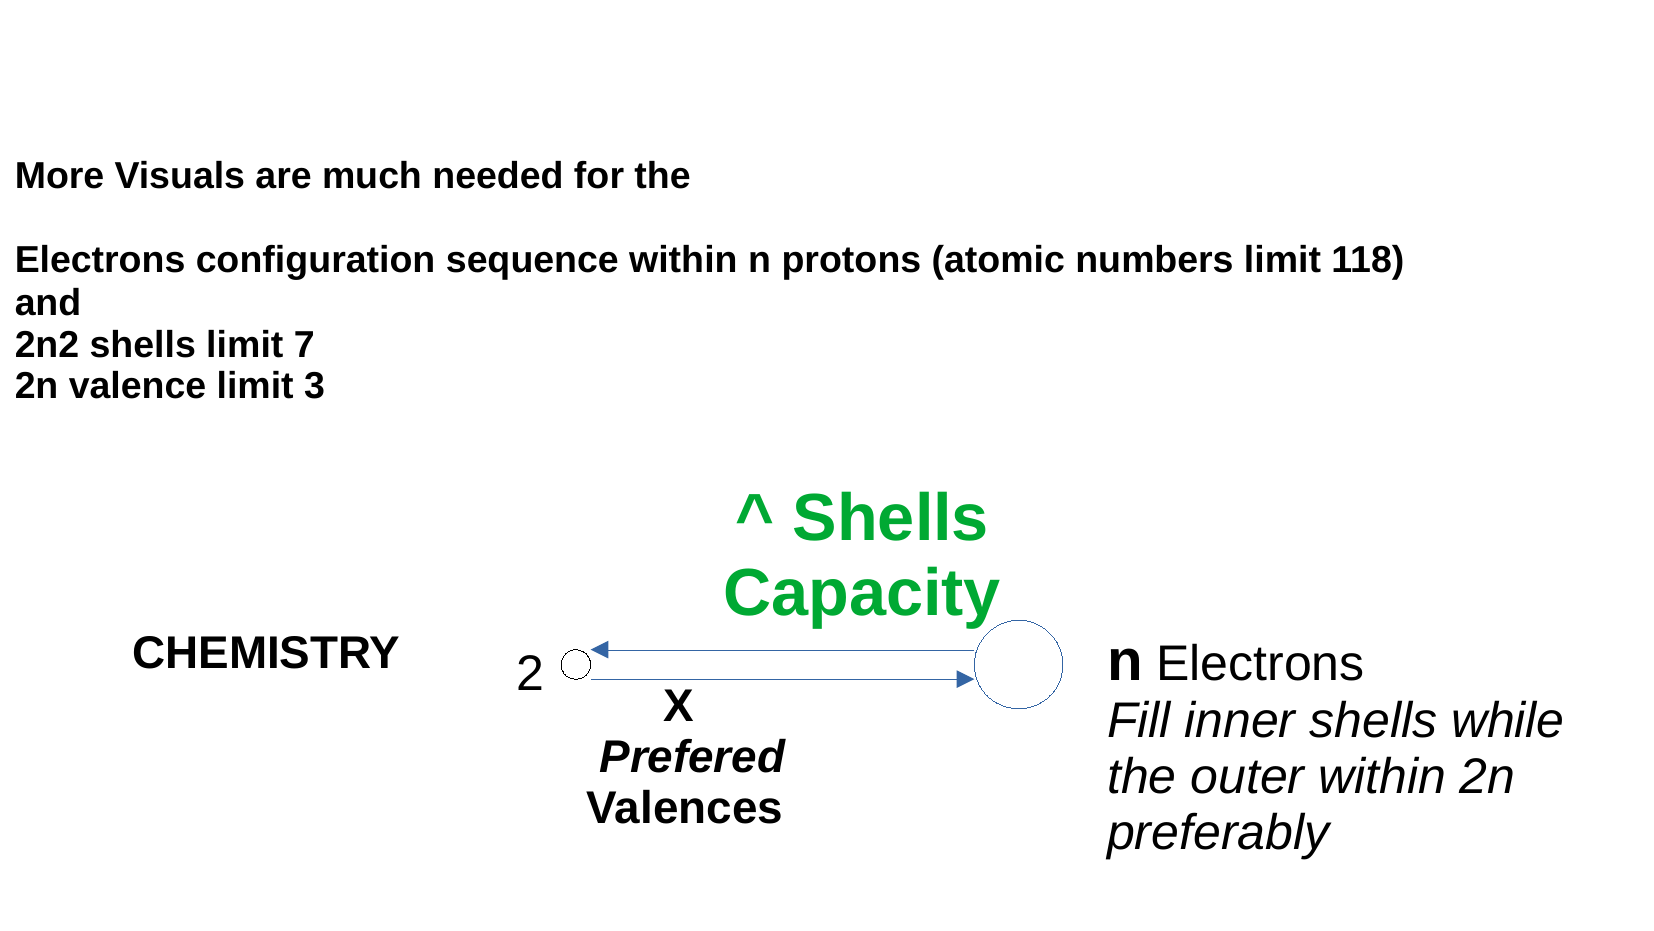

More Visuals are much needed for the
Electrons configuration sequence within n protons (atomic numbers limit 118)
and
2n2 shells limit 7
2n valence limit 3
^ Shells
Capacity
CHEMISTRY
n Electrons
Fill inner shells while the outer within 2n
preferably
2
 X
 Prefered
 Valences